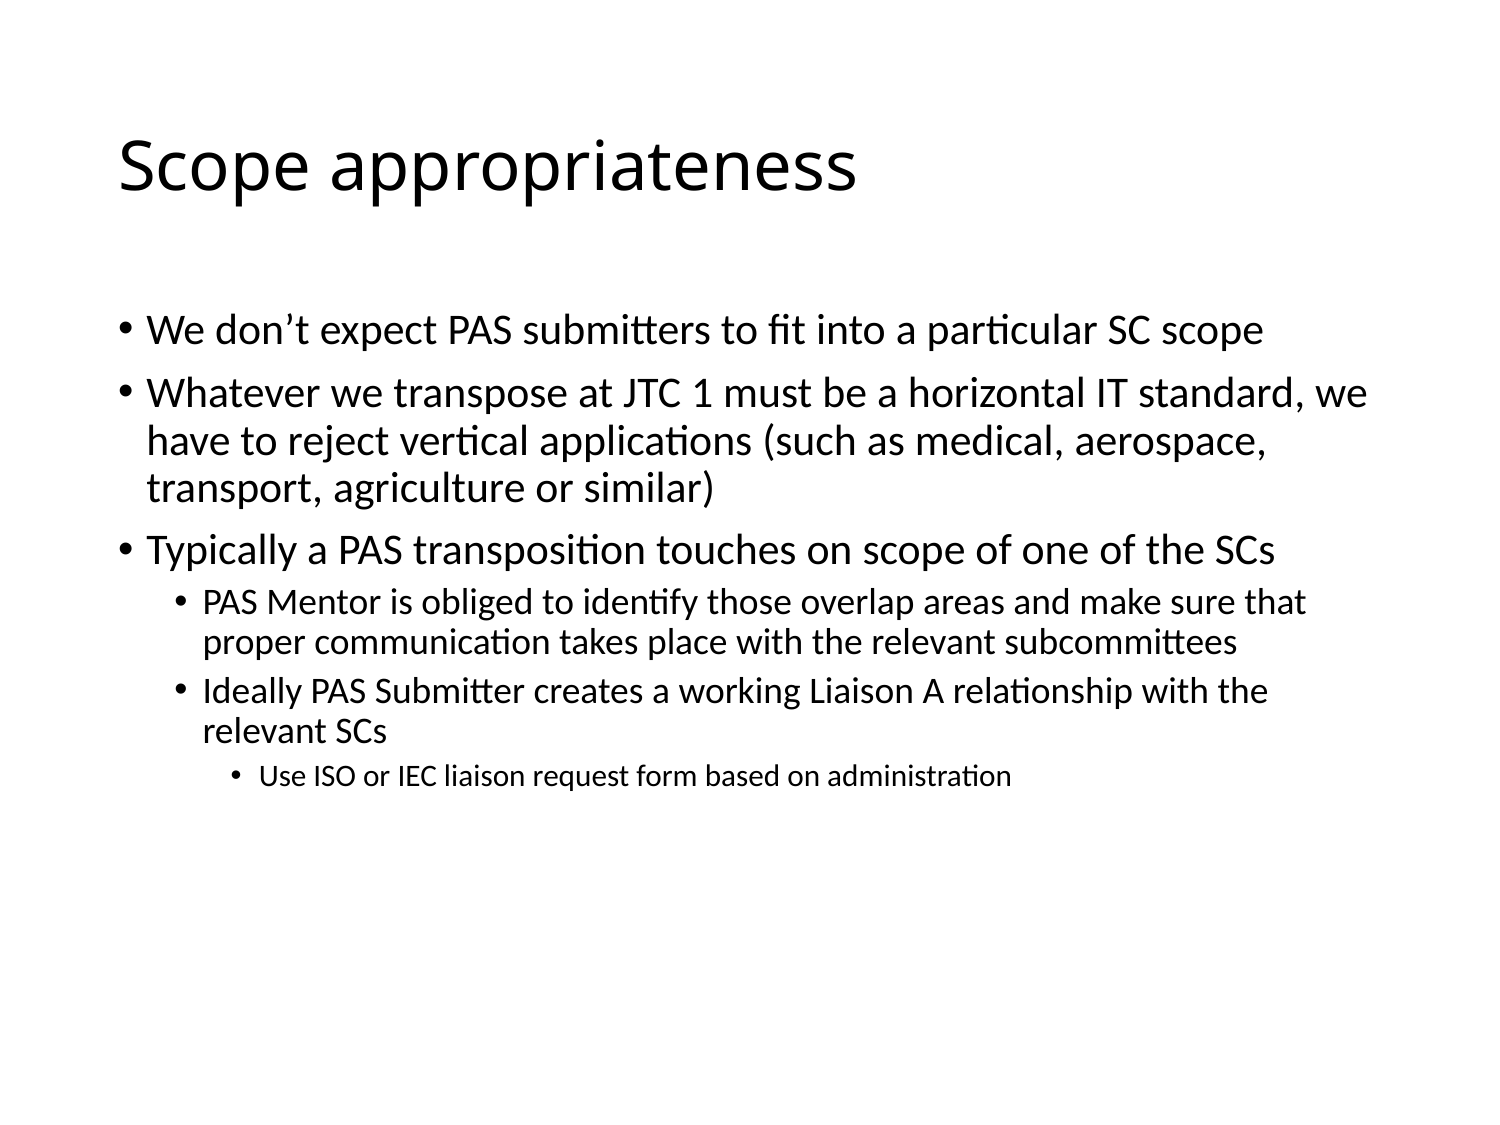

# Scope appropriateness
We don’t expect PAS submitters to fit into a particular SC scope
Whatever we transpose at JTC 1 must be a horizontal IT standard, we have to reject vertical applications (such as medical, aerospace, transport, agriculture or similar)
Typically a PAS transposition touches on scope of one of the SCs
PAS Mentor is obliged to identify those overlap areas and make sure that proper communication takes place with the relevant subcommittees
Ideally PAS Submitter creates a working Liaison A relationship with the relevant SCs
Use ISO or IEC liaison request form based on administration